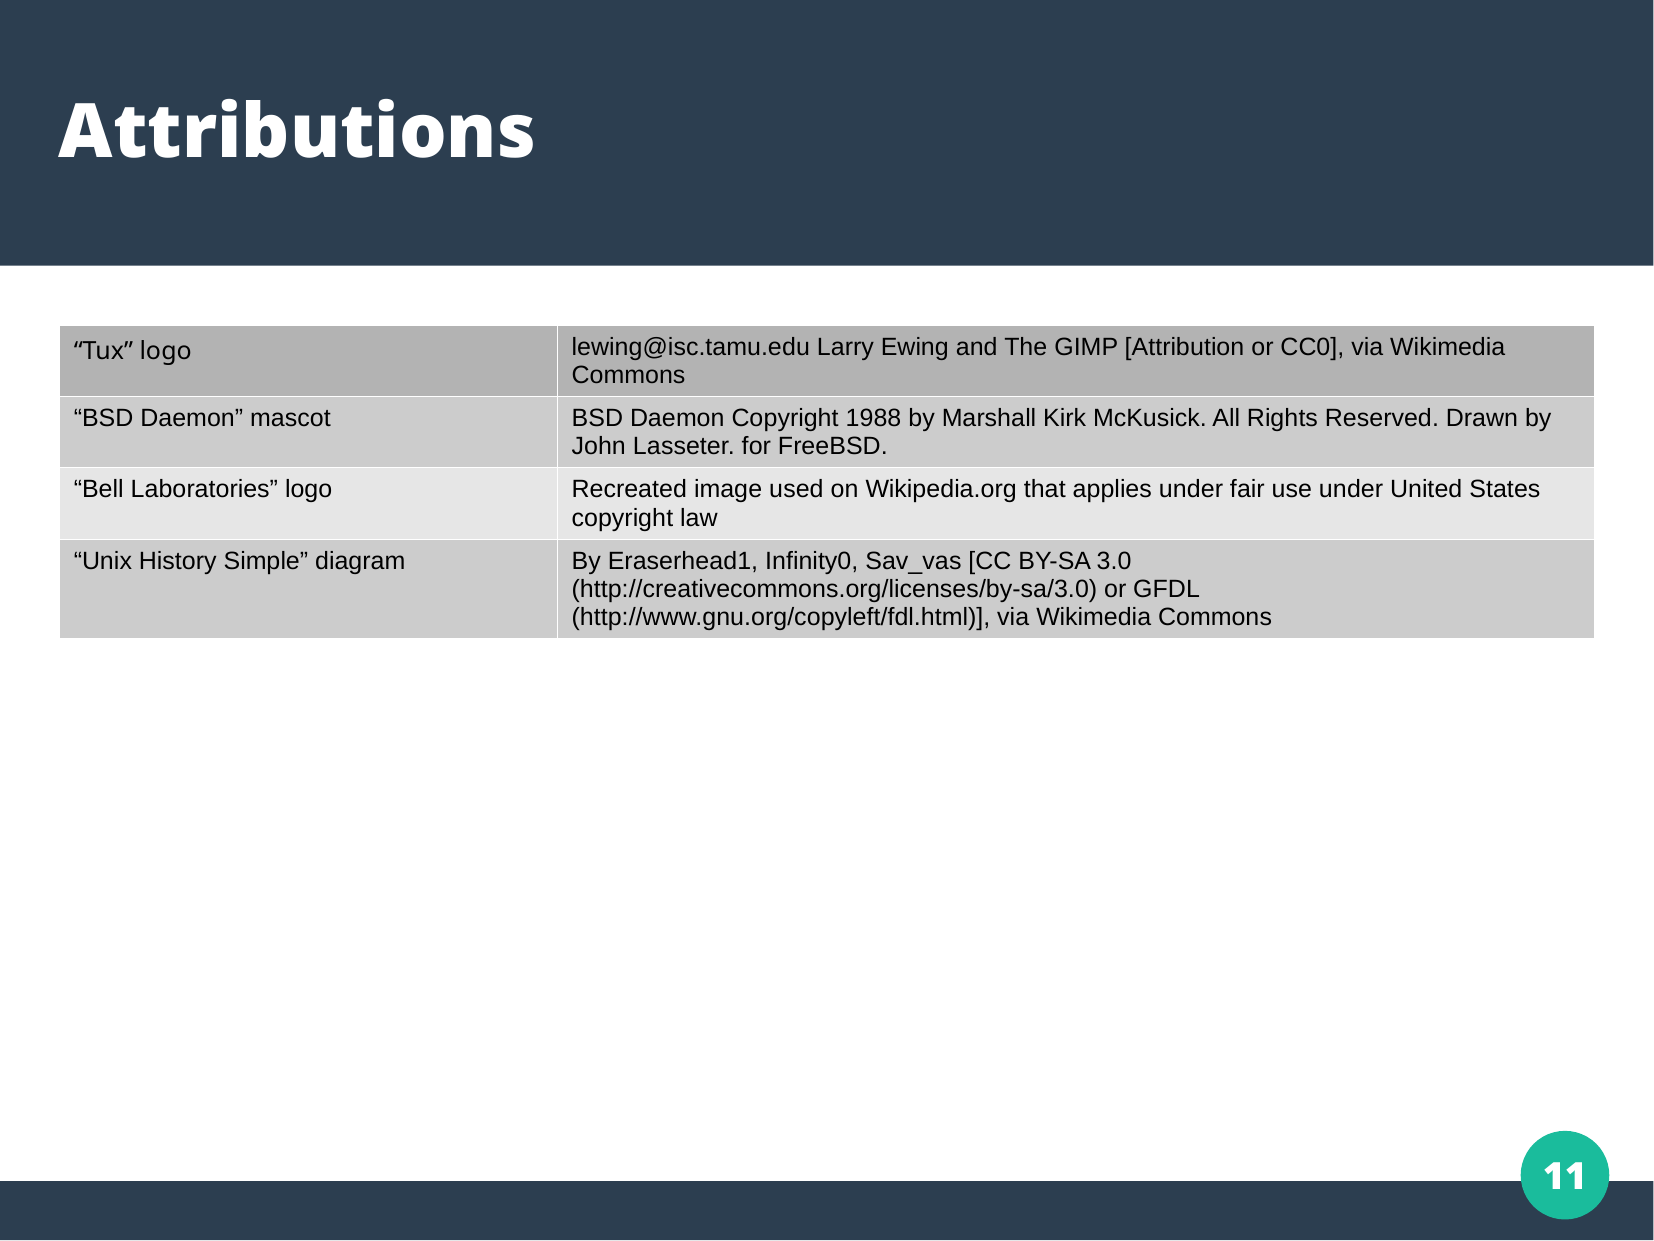

# Attributions
| “Tux” logo | lewing@isc.tamu.edu Larry Ewing and The GIMP [Attribution or CC0], via Wikimedia Commons |
| --- | --- |
| “BSD Daemon” mascot | BSD Daemon Copyright 1988 by Marshall Kirk McKusick. All Rights Reserved. Drawn by John Lasseter. for FreeBSD. |
| “Bell Laboratories” logo | Recreated image used on Wikipedia.org that applies under fair use under United States copyright law |
| “Unix History Simple” diagram | By Eraserhead1, Infinity0, Sav\_vas [CC BY-SA 3.0 (http://creativecommons.org/licenses/by-sa/3.0) or GFDL (http://www.gnu.org/copyleft/fdl.html)], via Wikimedia Commons |
11